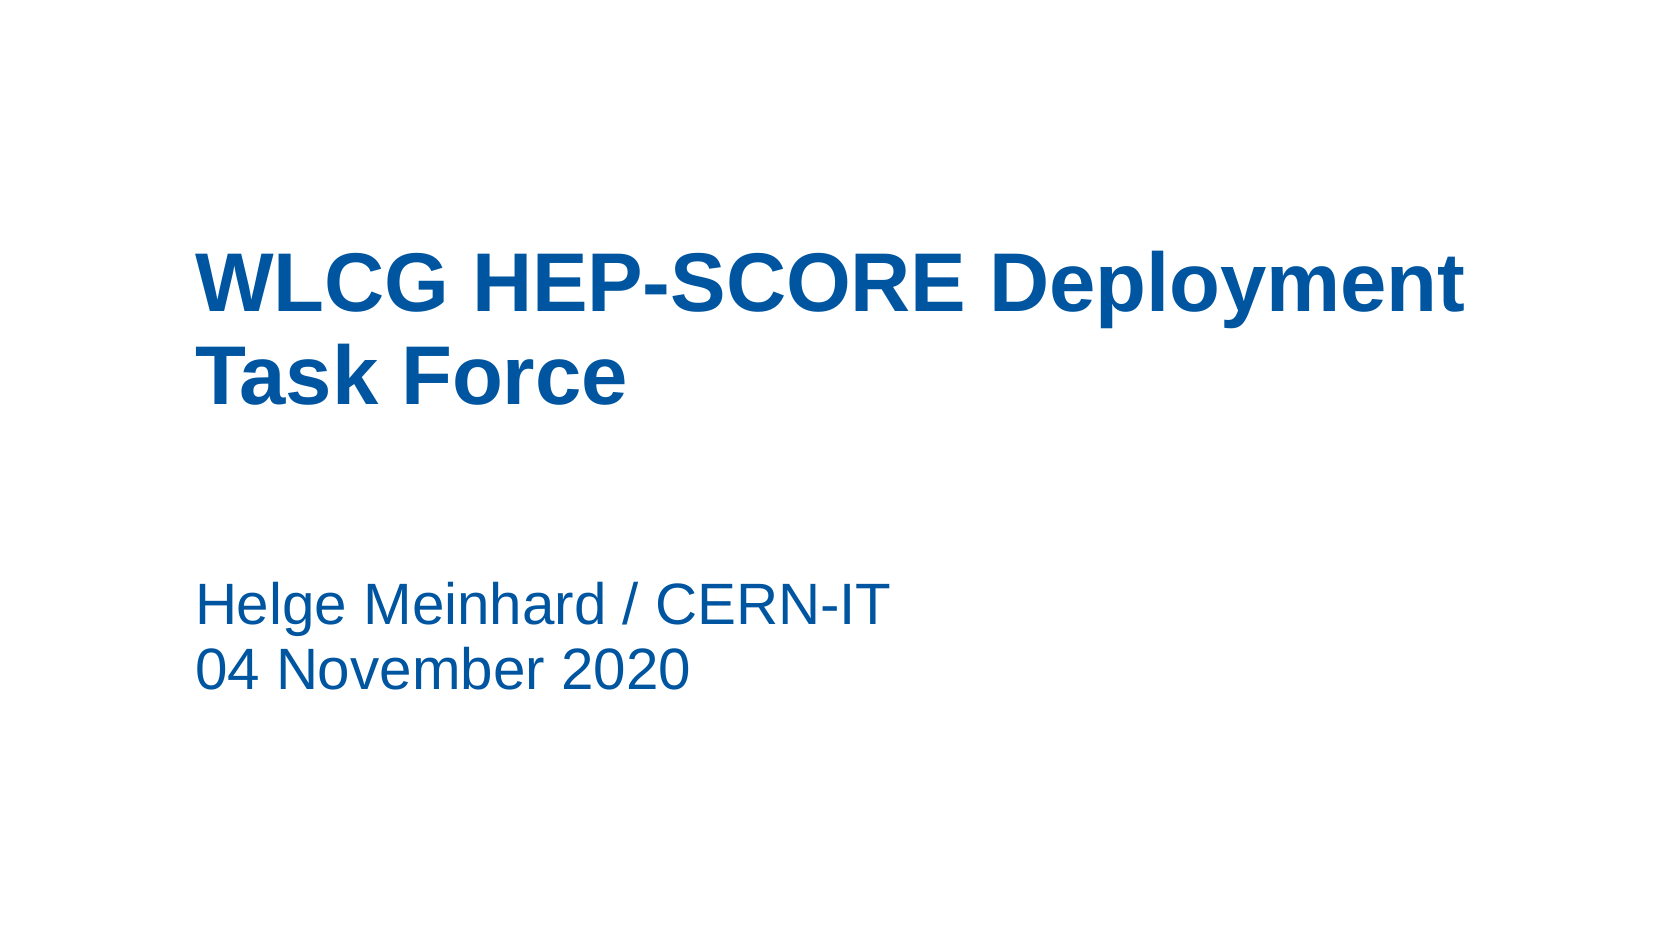

# WLCG HEP-SCORE Deployment Task Force
Helge Meinhard / CERN-IT
04 November 2020